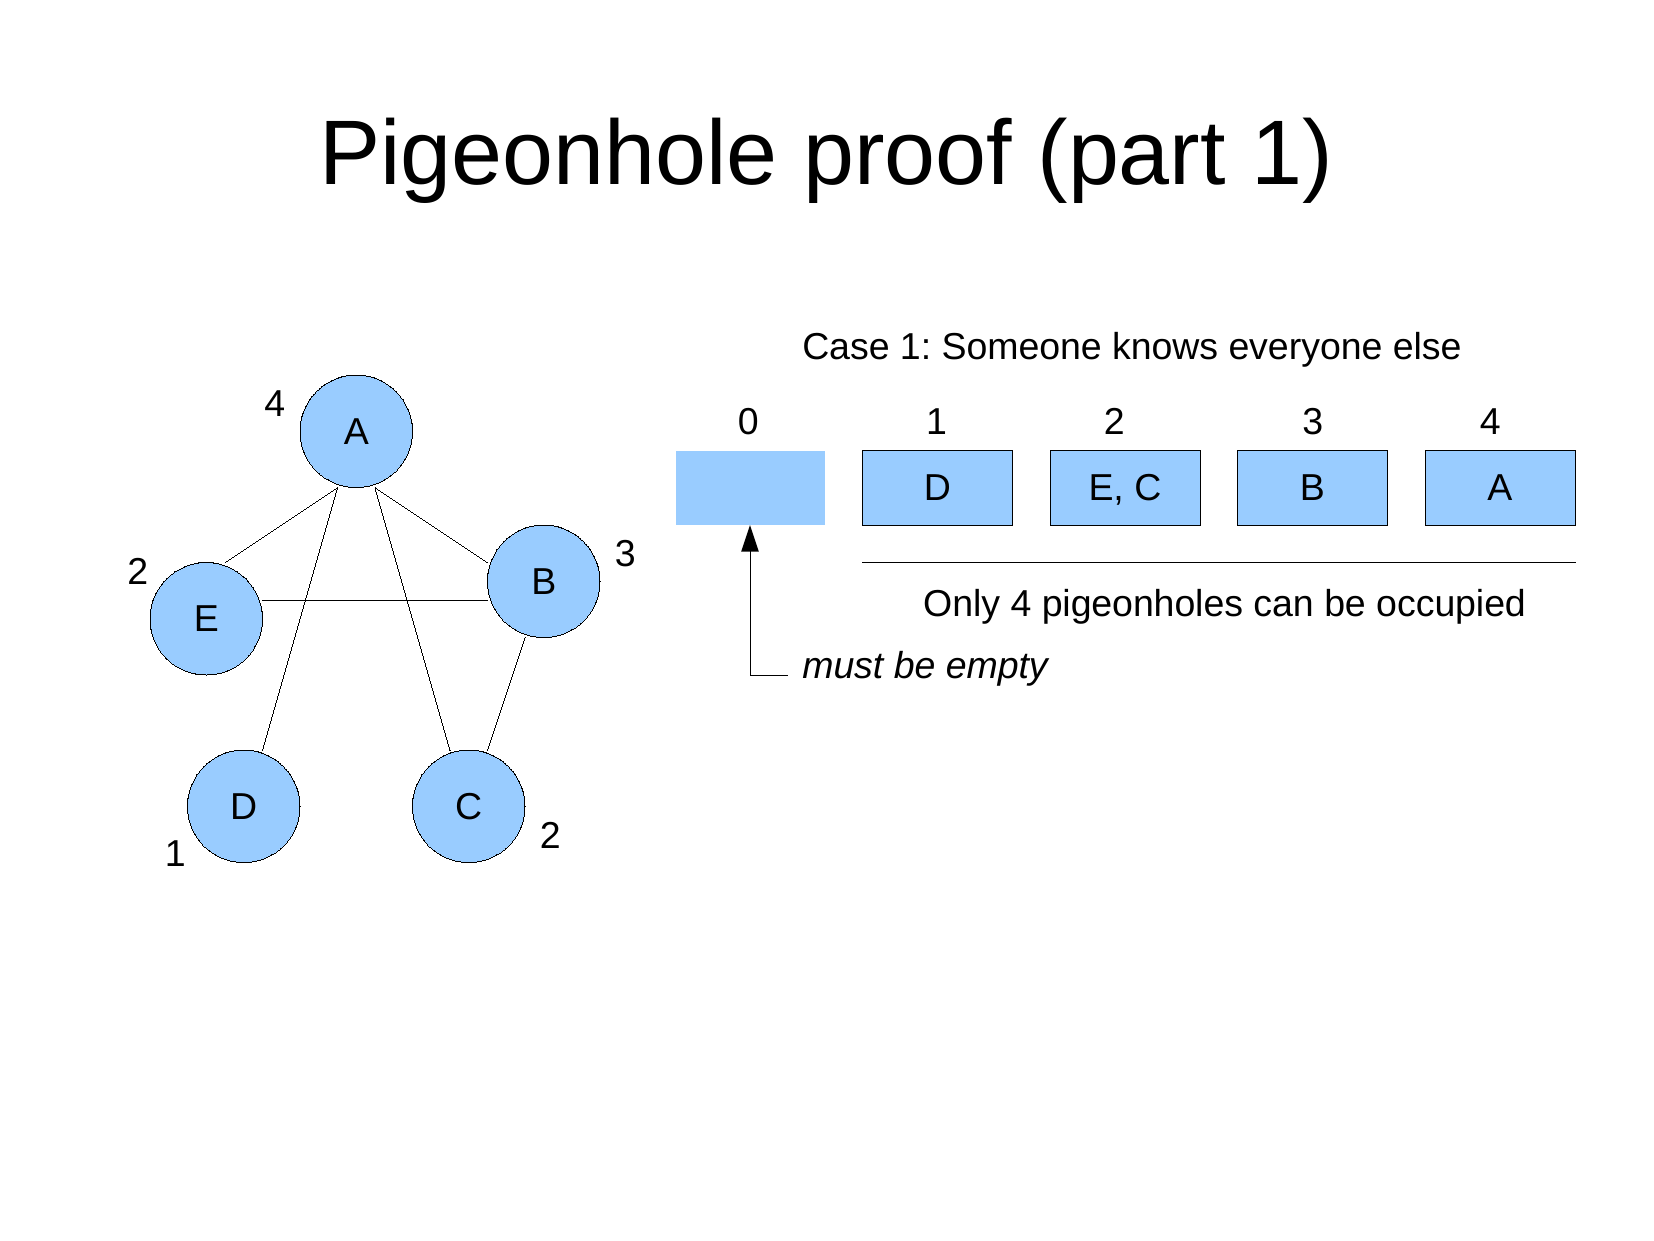

# Pigeonhole proof (part 1)
Case 1: Someone knows everyone else
4
A
 0 1 2 3 4
D
E, C
B
A
B
3
2
E
Only 4 pigeonholes can be occupied
must be empty
D
C
2
1